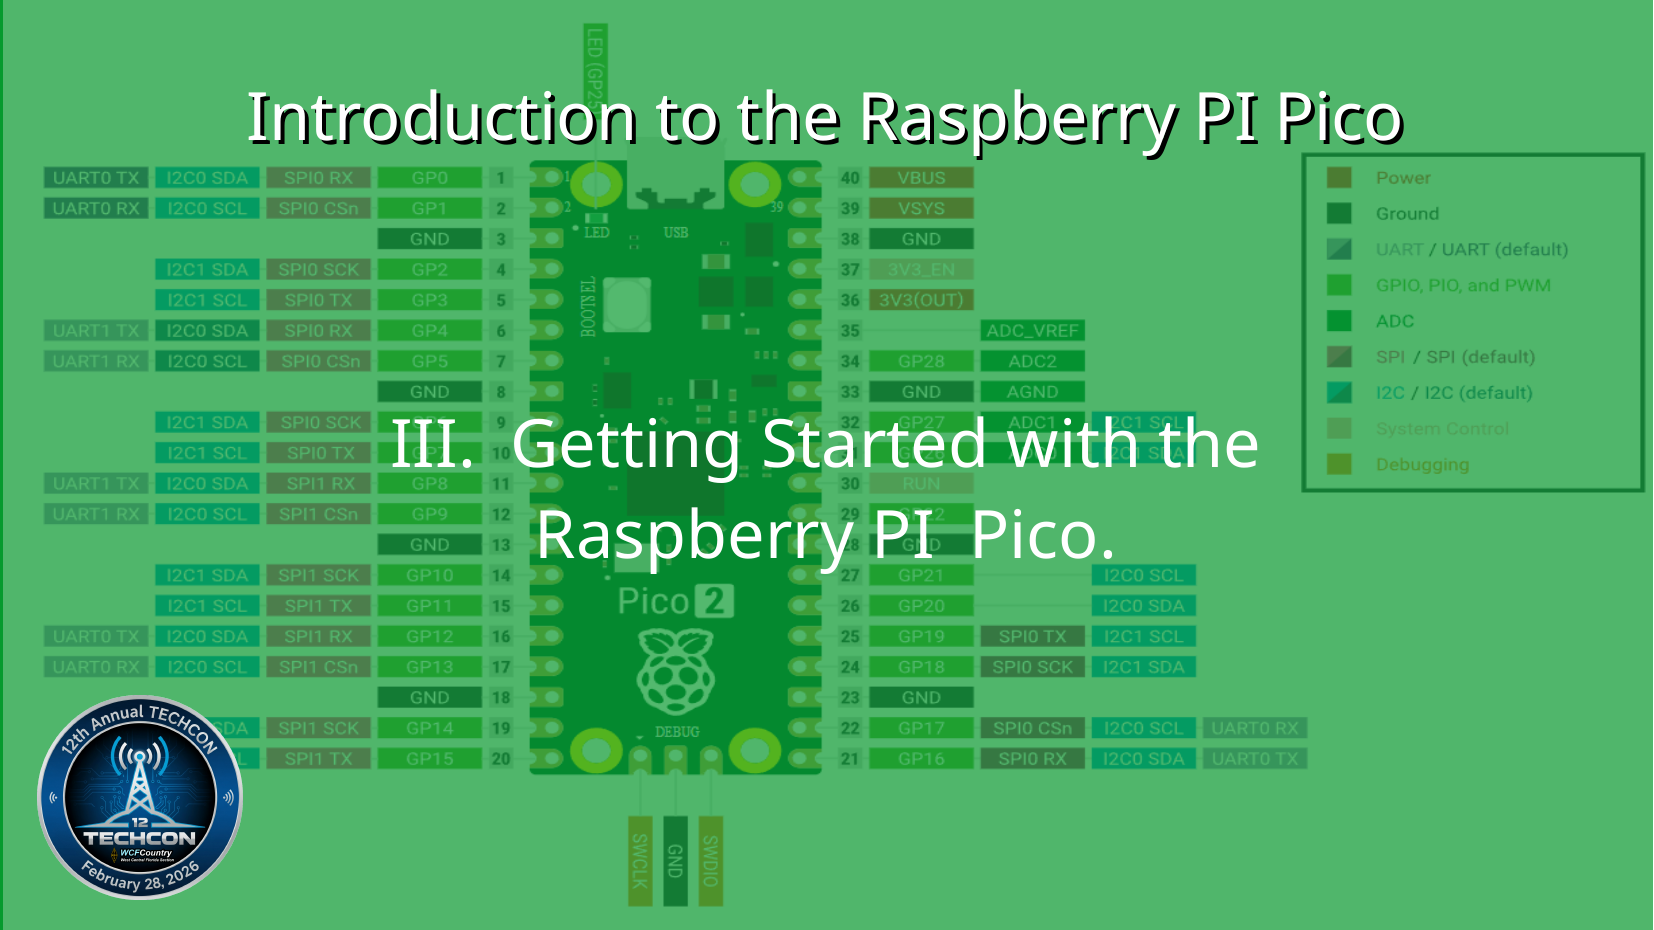

# Introduction to the Raspberry PI Pico
III. Getting Started with the
Raspberry PI Pico.